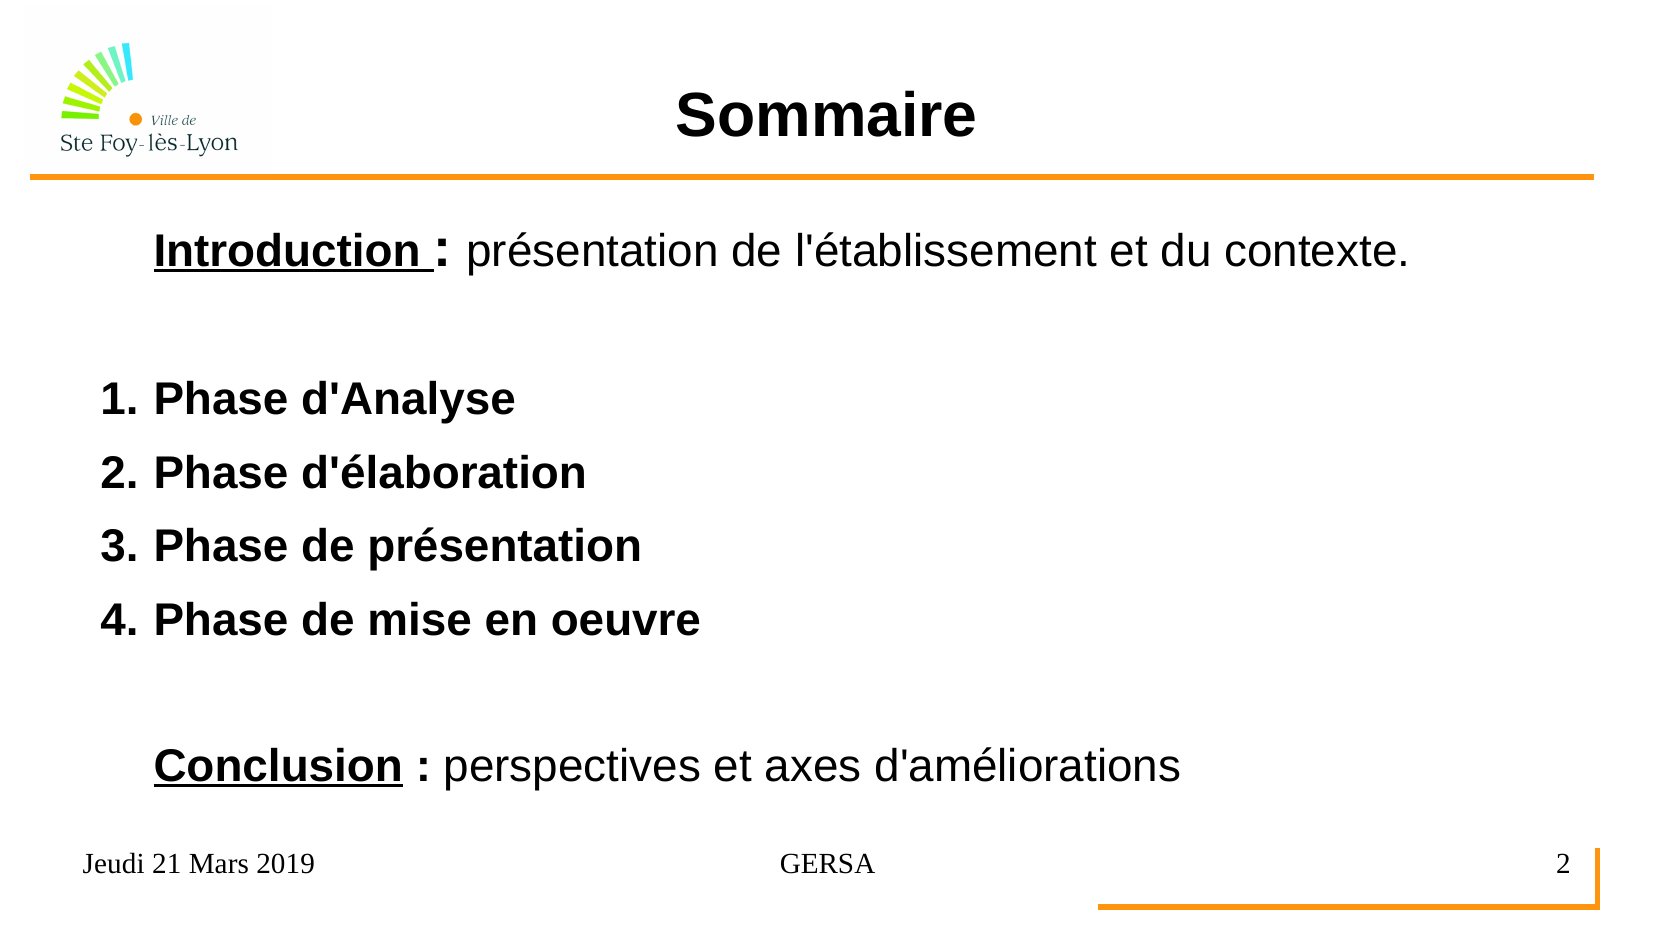

# Sommaire
Introduction : présentation de l'établissement et du contexte.
Phase d'Analyse
Phase d'élaboration
Phase de présentation
Phase de mise en oeuvre
Conclusion : perspectives et axes d'améliorations
Service référent - jj/mm/aaaa
2